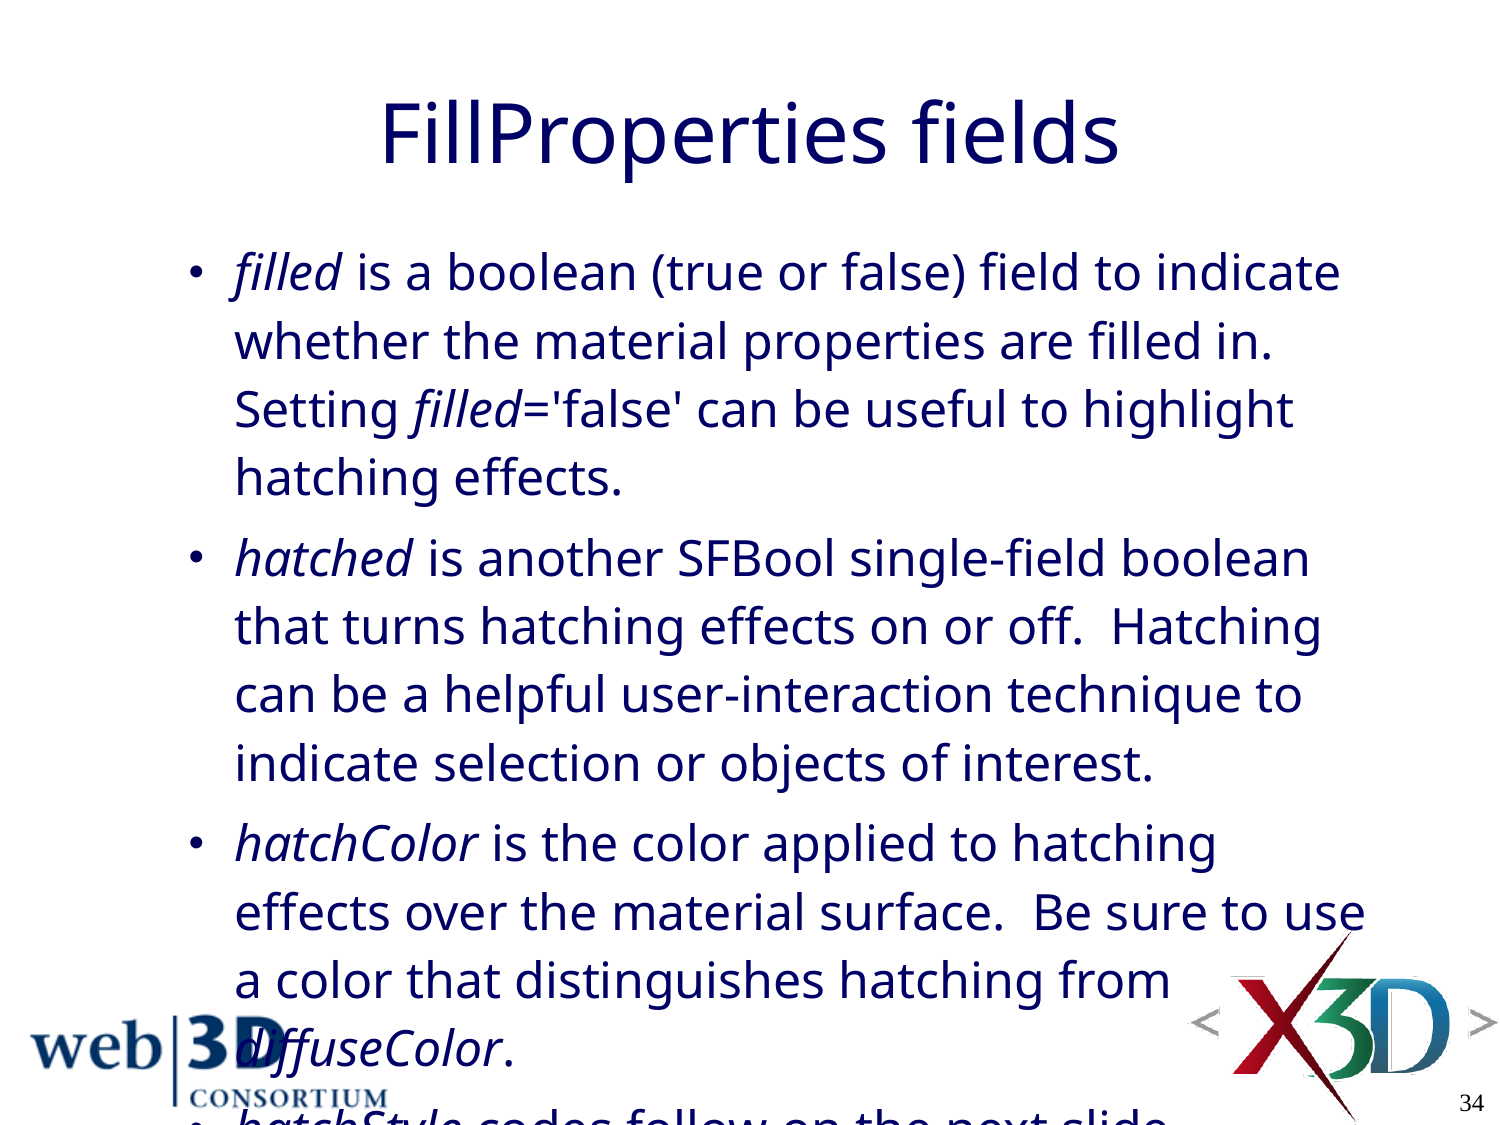

# FillProperties fields
filled is a boolean (true or false) field to indicate whether the material properties are filled in. Setting filled='false' can be useful to highlight hatching effects.
hatched is another SFBool single-field boolean that turns hatching effects on or off. Hatching can be a helpful user-interaction technique to indicate selection or objects of interest.
hatchColor is the color applied to hatching effects over the material surface. Be sure to use a color that distinguishes hatching from diffuseColor.
hatchStyle codes follow on the next slide